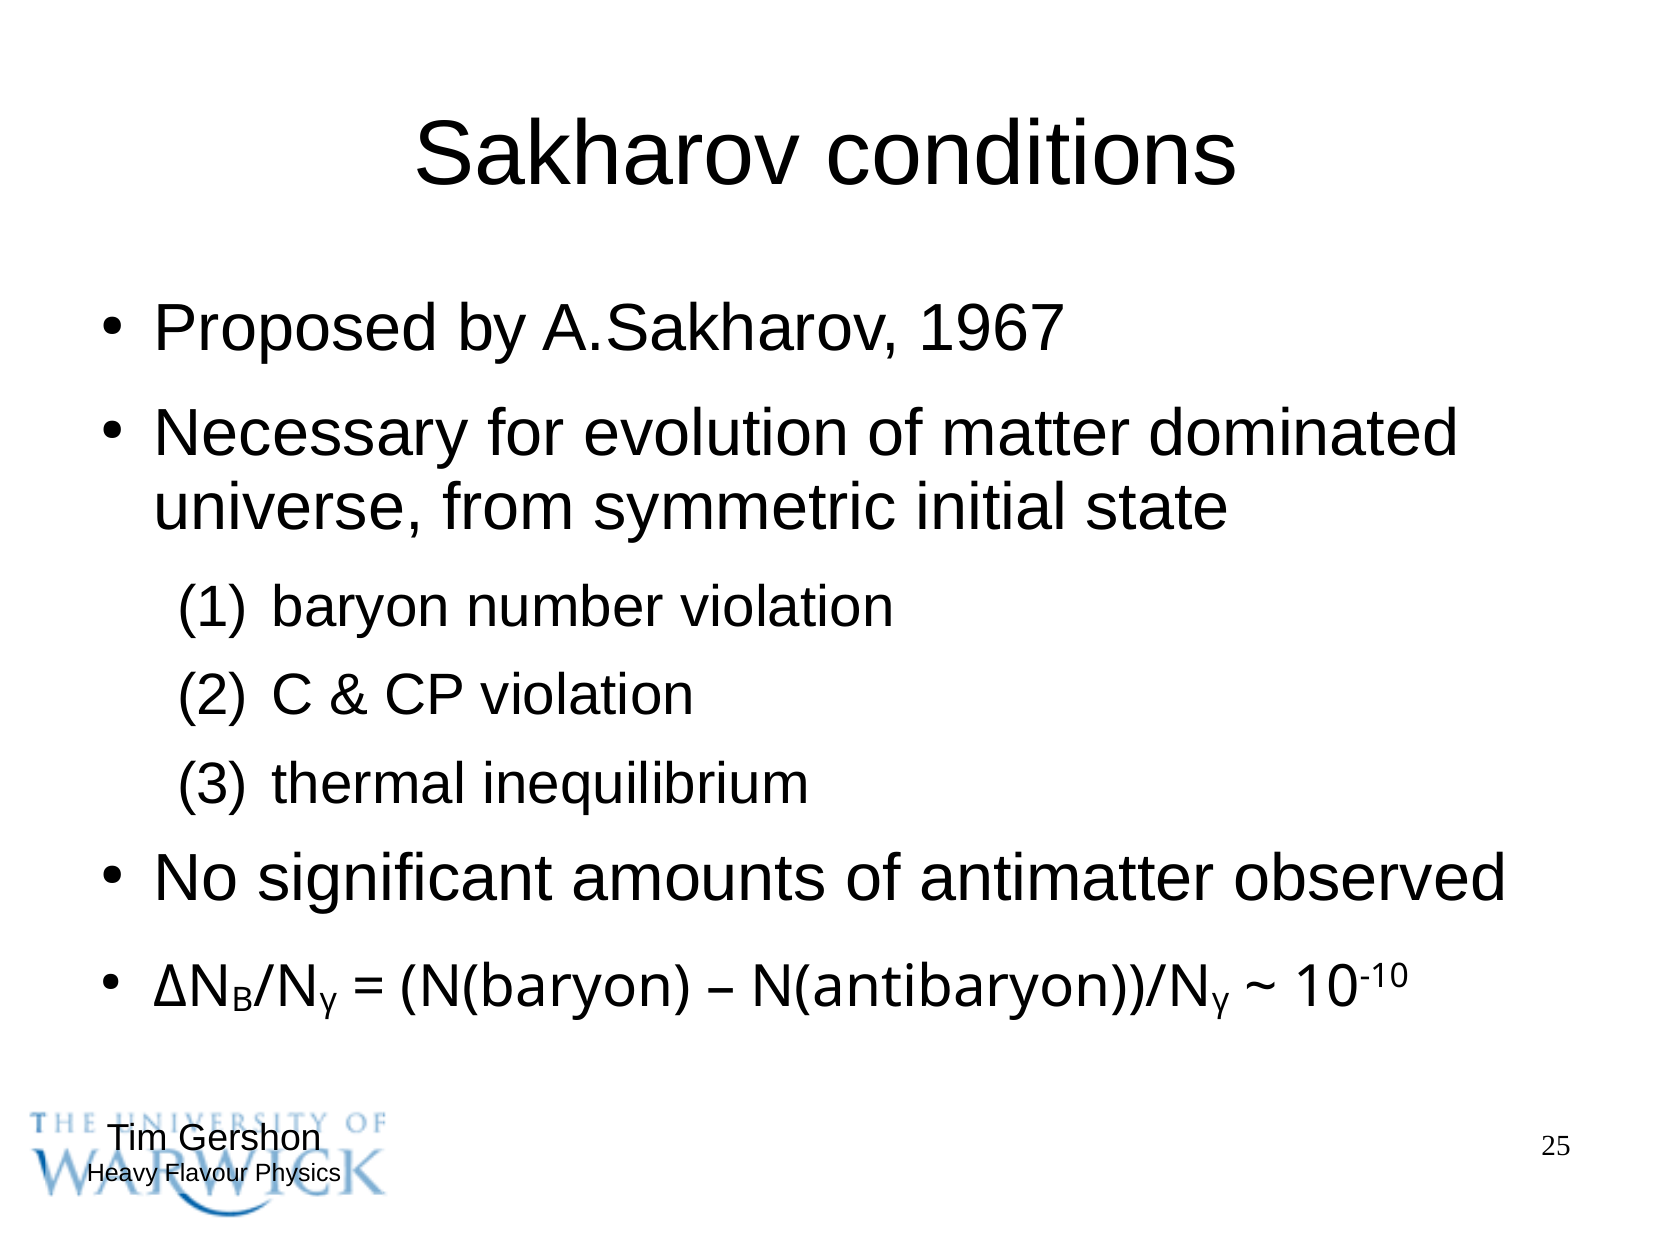

# Sakharov conditions
Proposed by A.Sakharov, 1967
Necessary for evolution of matter dominated universe, from symmetric initial state
baryon number violation
C & CP violation
thermal inequilibrium
No significant amounts of antimatter observed
ΔNB/Nγ = (N(baryon) – N(antibaryon))/Nγ ~ 10-10
Tim Gershon
Heavy Flavour Physics
25